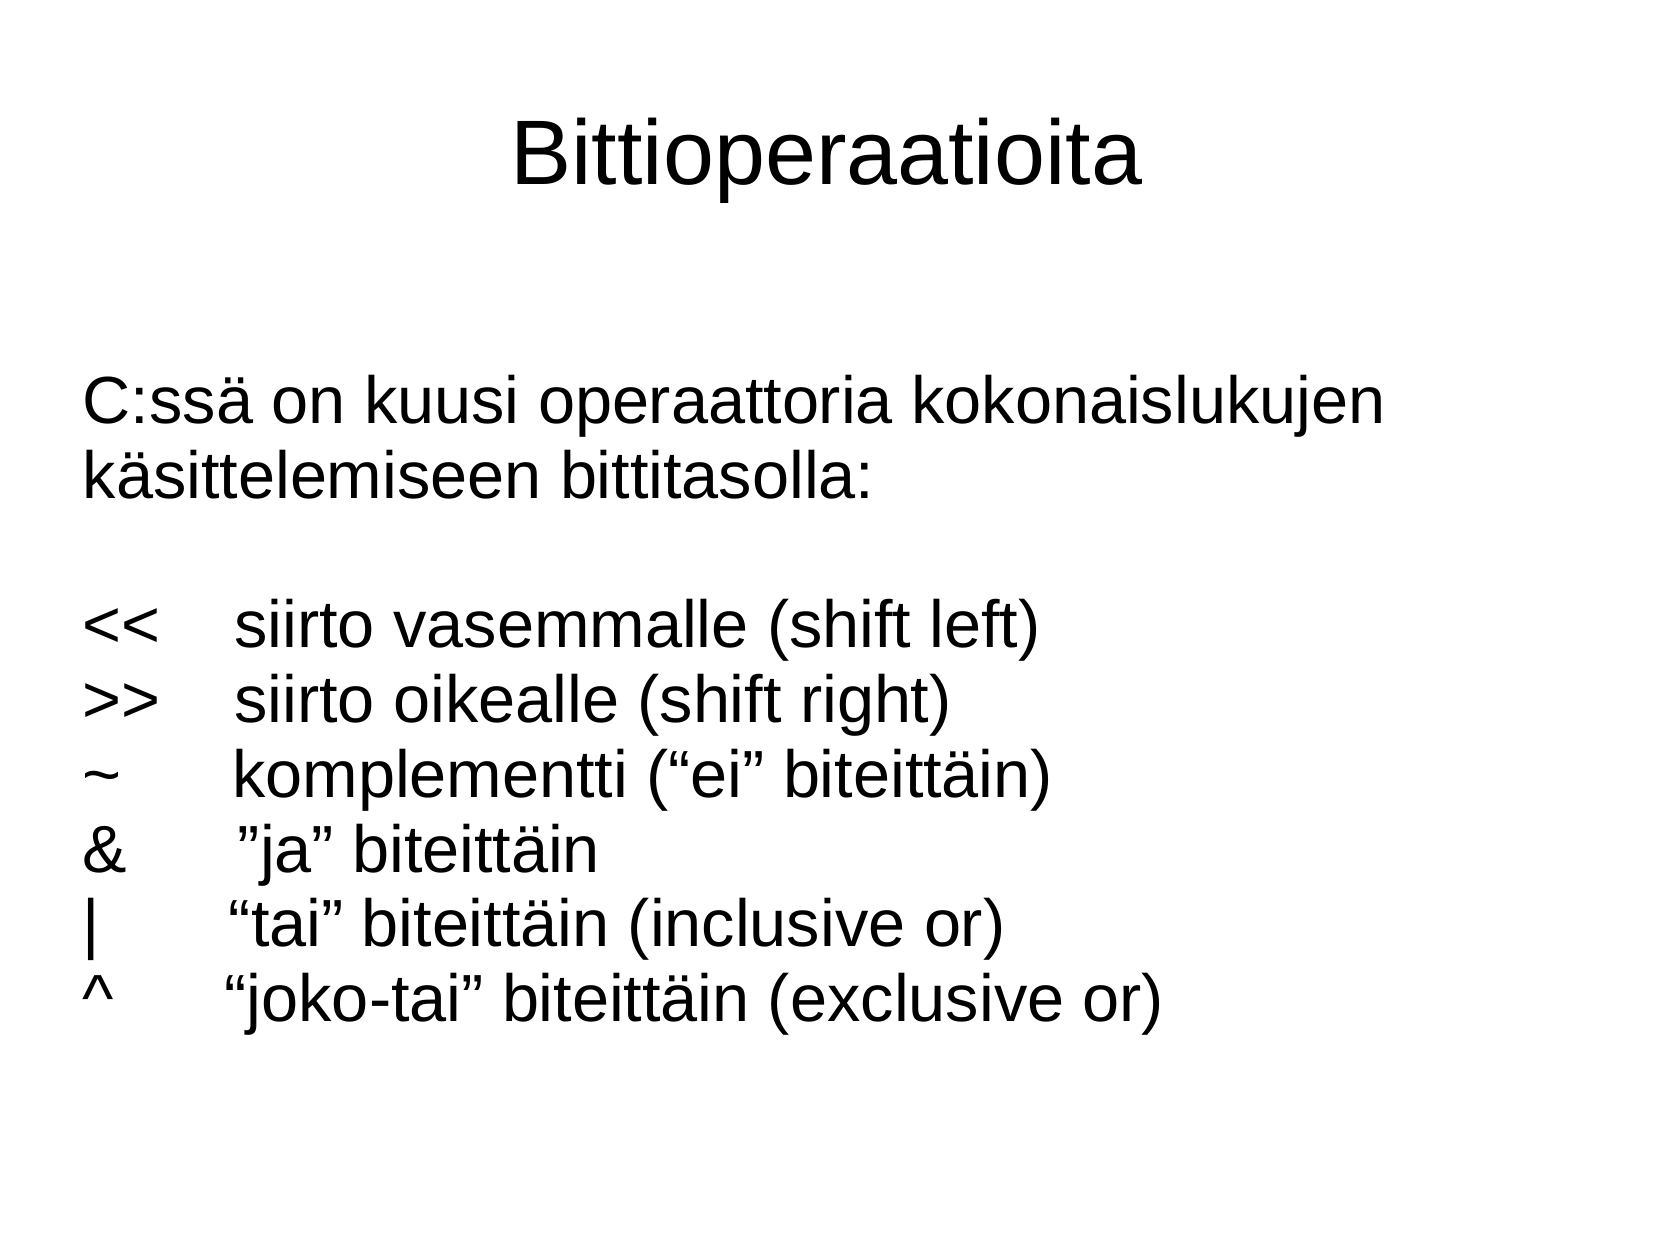

# Bittioperaatioita
C:ssä on kuusi operaattoria kokonaislukujen käsittelemiseen bittitasolla:
<< siirto vasemmalle (shift left)
>> siirto oikealle (shift right)
~ komplementti (“ei” biteittäin)
& ”ja” biteittäin
| “tai” biteittäin (inclusive or)
^ “joko-tai” biteittäin (exclusive or)